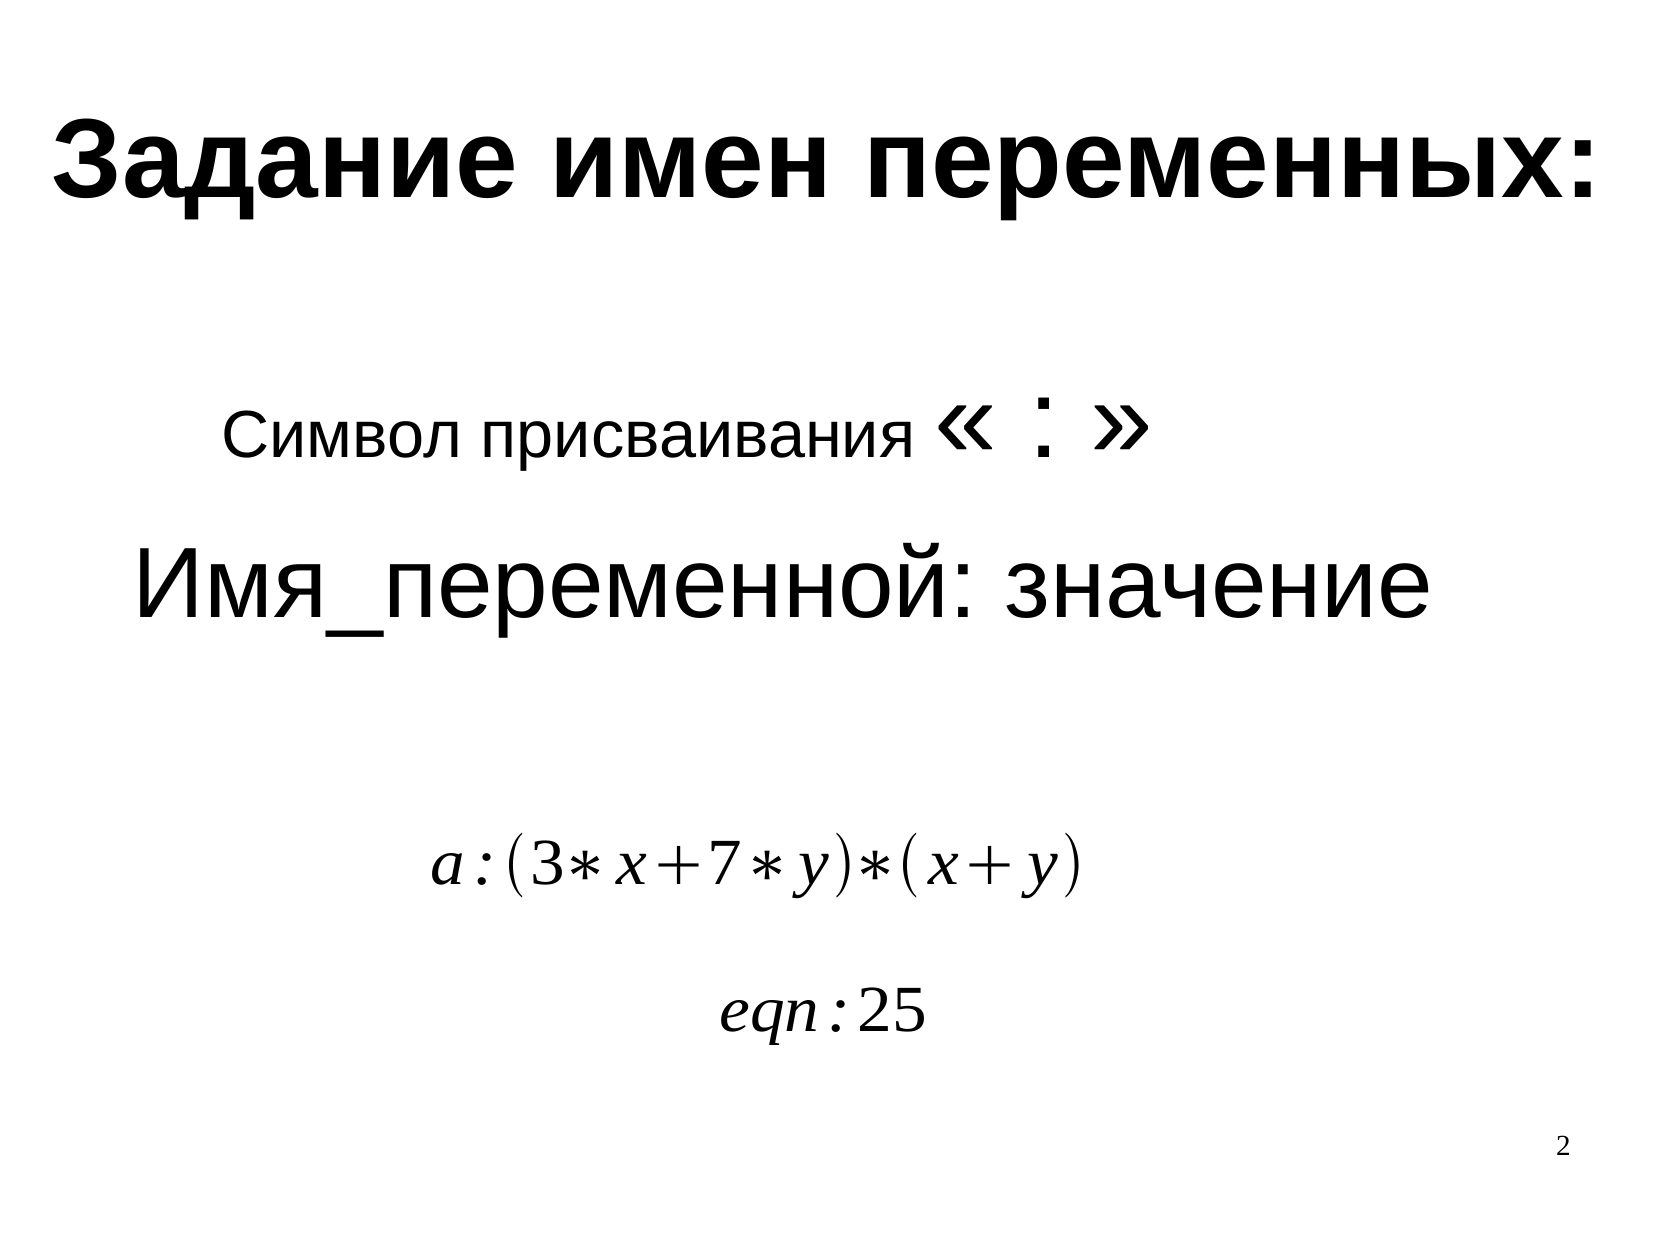

Задание имен переменных:
Символ присваивания « : »
Имя_переменной: значение
2